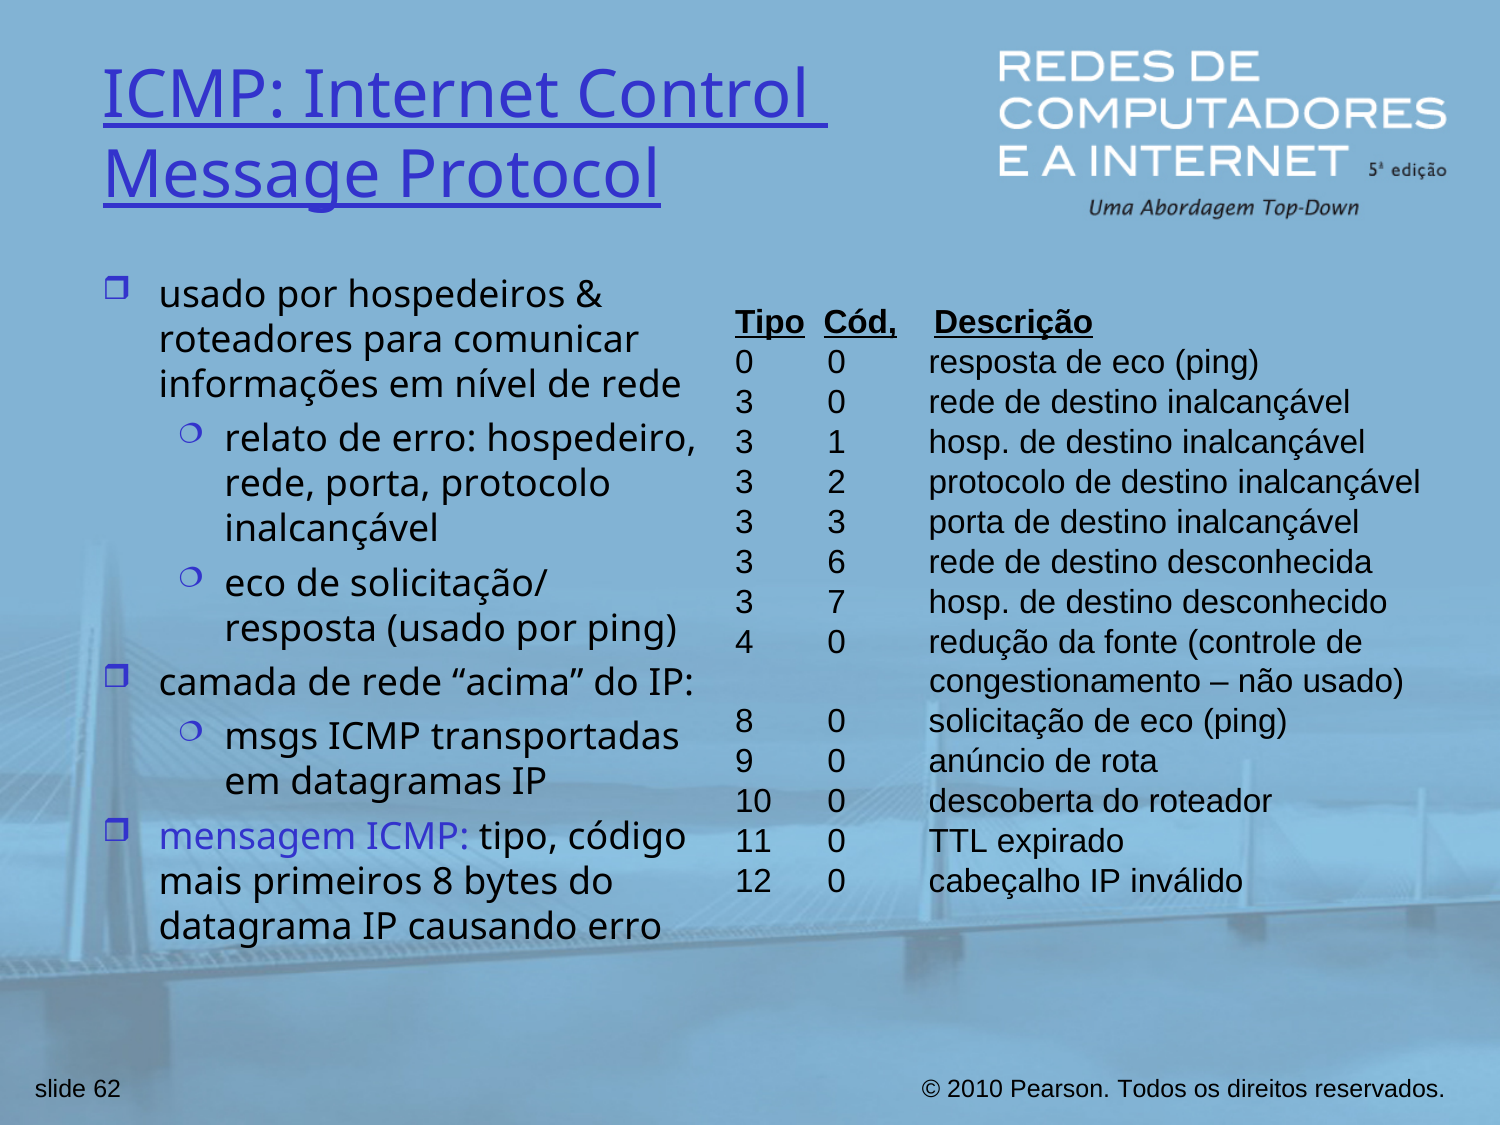

# ICMP: Internet Control Message Protocol
usado por hospedeiros & roteadores para comunicar informações em nível de rede
relato de erro: hospedeiro, rede, porta, protocolo inalcançável
eco de solicitação/ resposta (usado por ping)
camada de rede “acima” do IP:
msgs ICMP transportadas em datagramas IP
mensagem ICMP: tipo, código mais primeiros 8 bytes do datagrama IP causando erro
Tipo Cód, Descrição
0 0 resposta de eco (ping)
3 0 rede de destino inalcançável
3 1 hosp. de destino inalcançável
3 2 protocolo de destino inalcançável
3 3 porta de destino inalcançável
3 6 rede de destino desconhecida
3 7 hosp. de destino desconhecido
4 0 redução da fonte (controle de
 congestionamento – não usado)
8 0 solicitação de eco (ping)
9 0 anúncio de rota
10 0 descoberta do roteador
11 0 TTL expirado
12 0 cabeçalho IP inválido